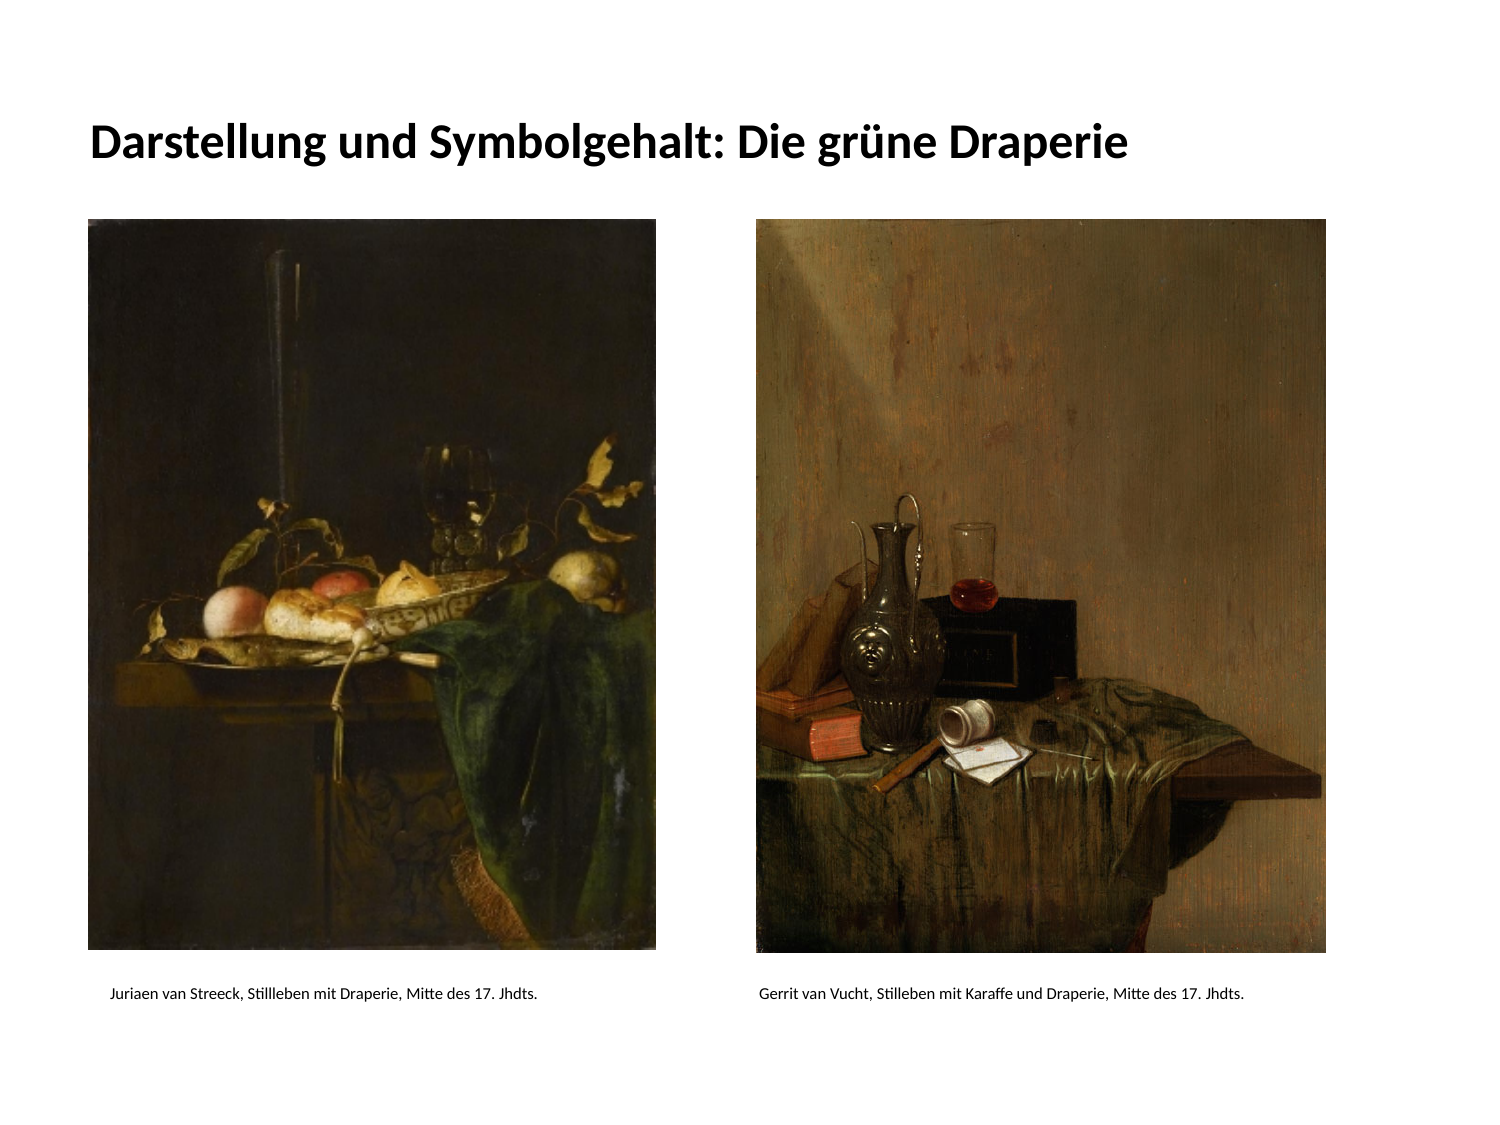

# Darstellung und Symbolgehalt: Die grüne Draperie
Juriaen van Streeck, Stillleben mit Draperie, Mitte des 17. Jhdts. Gerrit van Vucht, Stilleben mit Karaffe und Draperie, Mitte des 17. Jhdts.